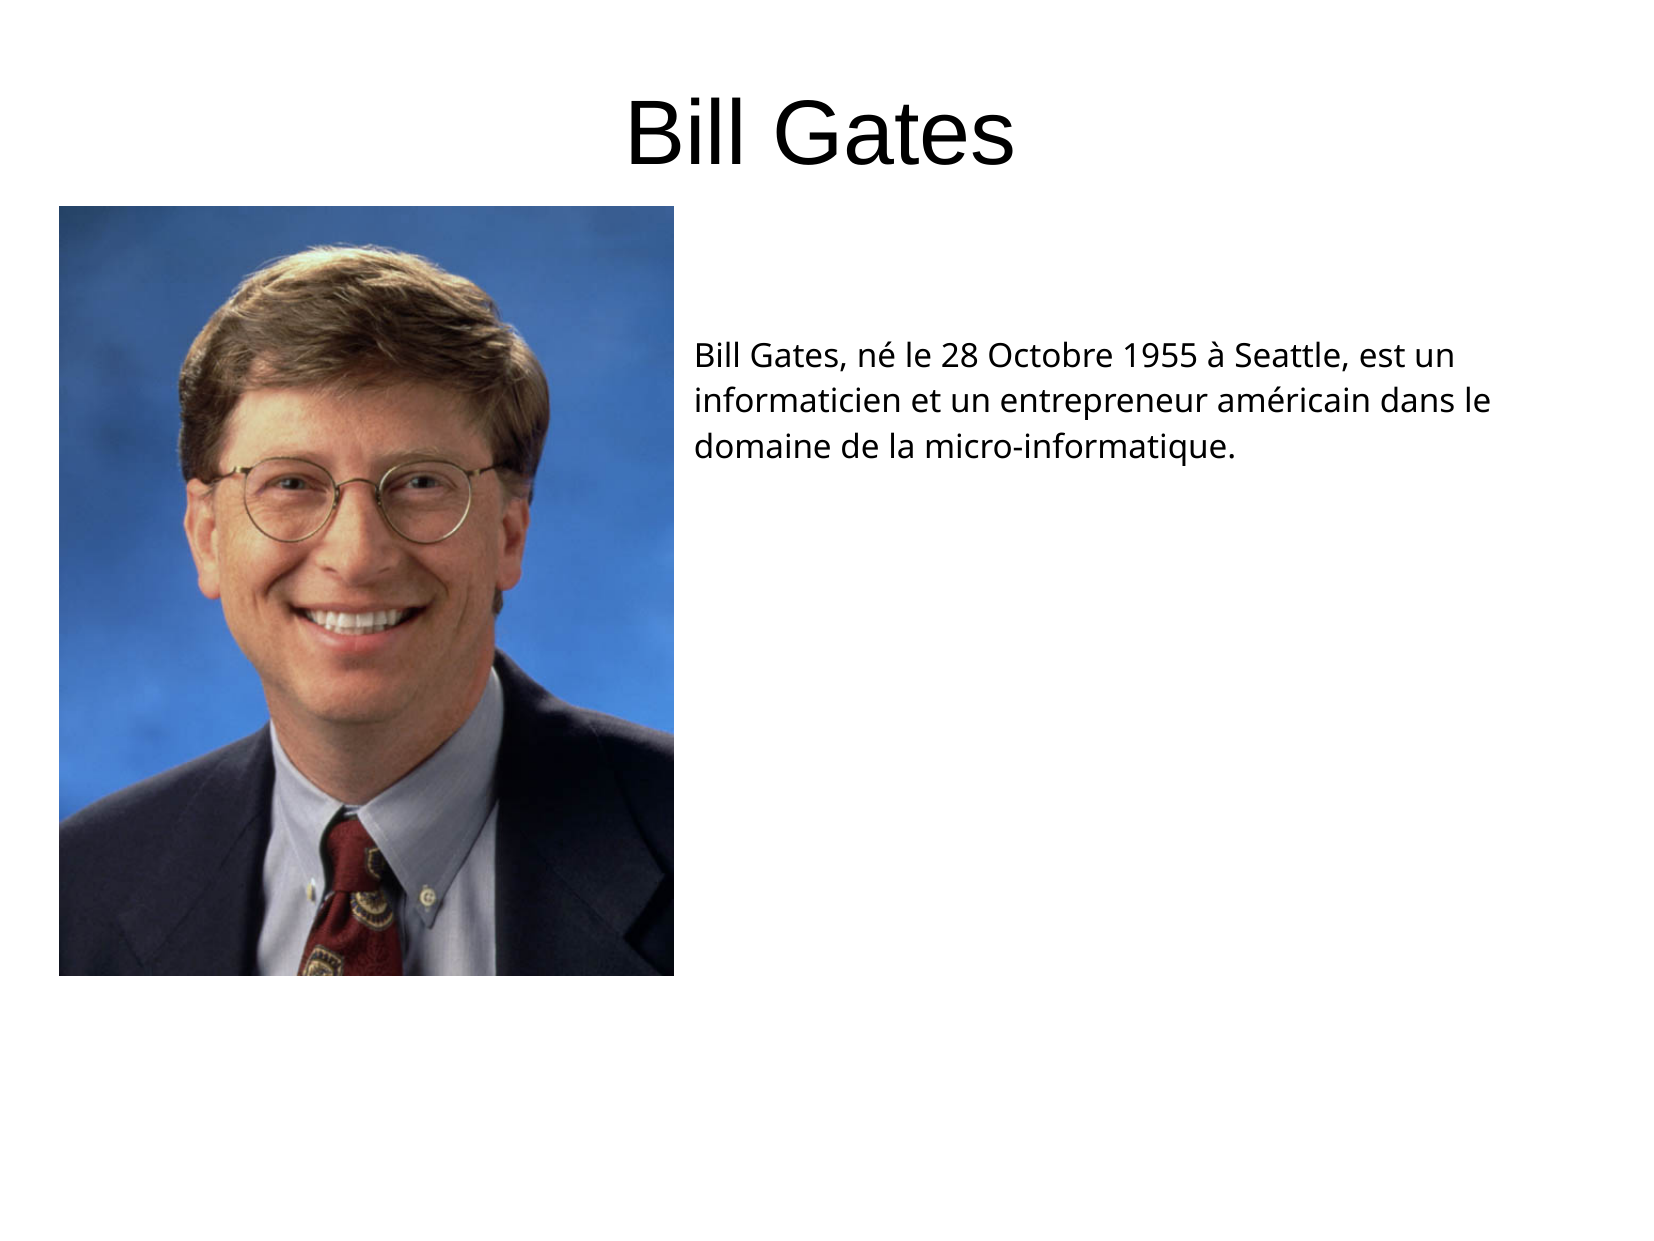

# Bill Gates
Bill Gates, né le 28 Octobre 1955 à Seattle, est un informaticien et un entrepreneur américain dans le domaine de la micro-informatique.